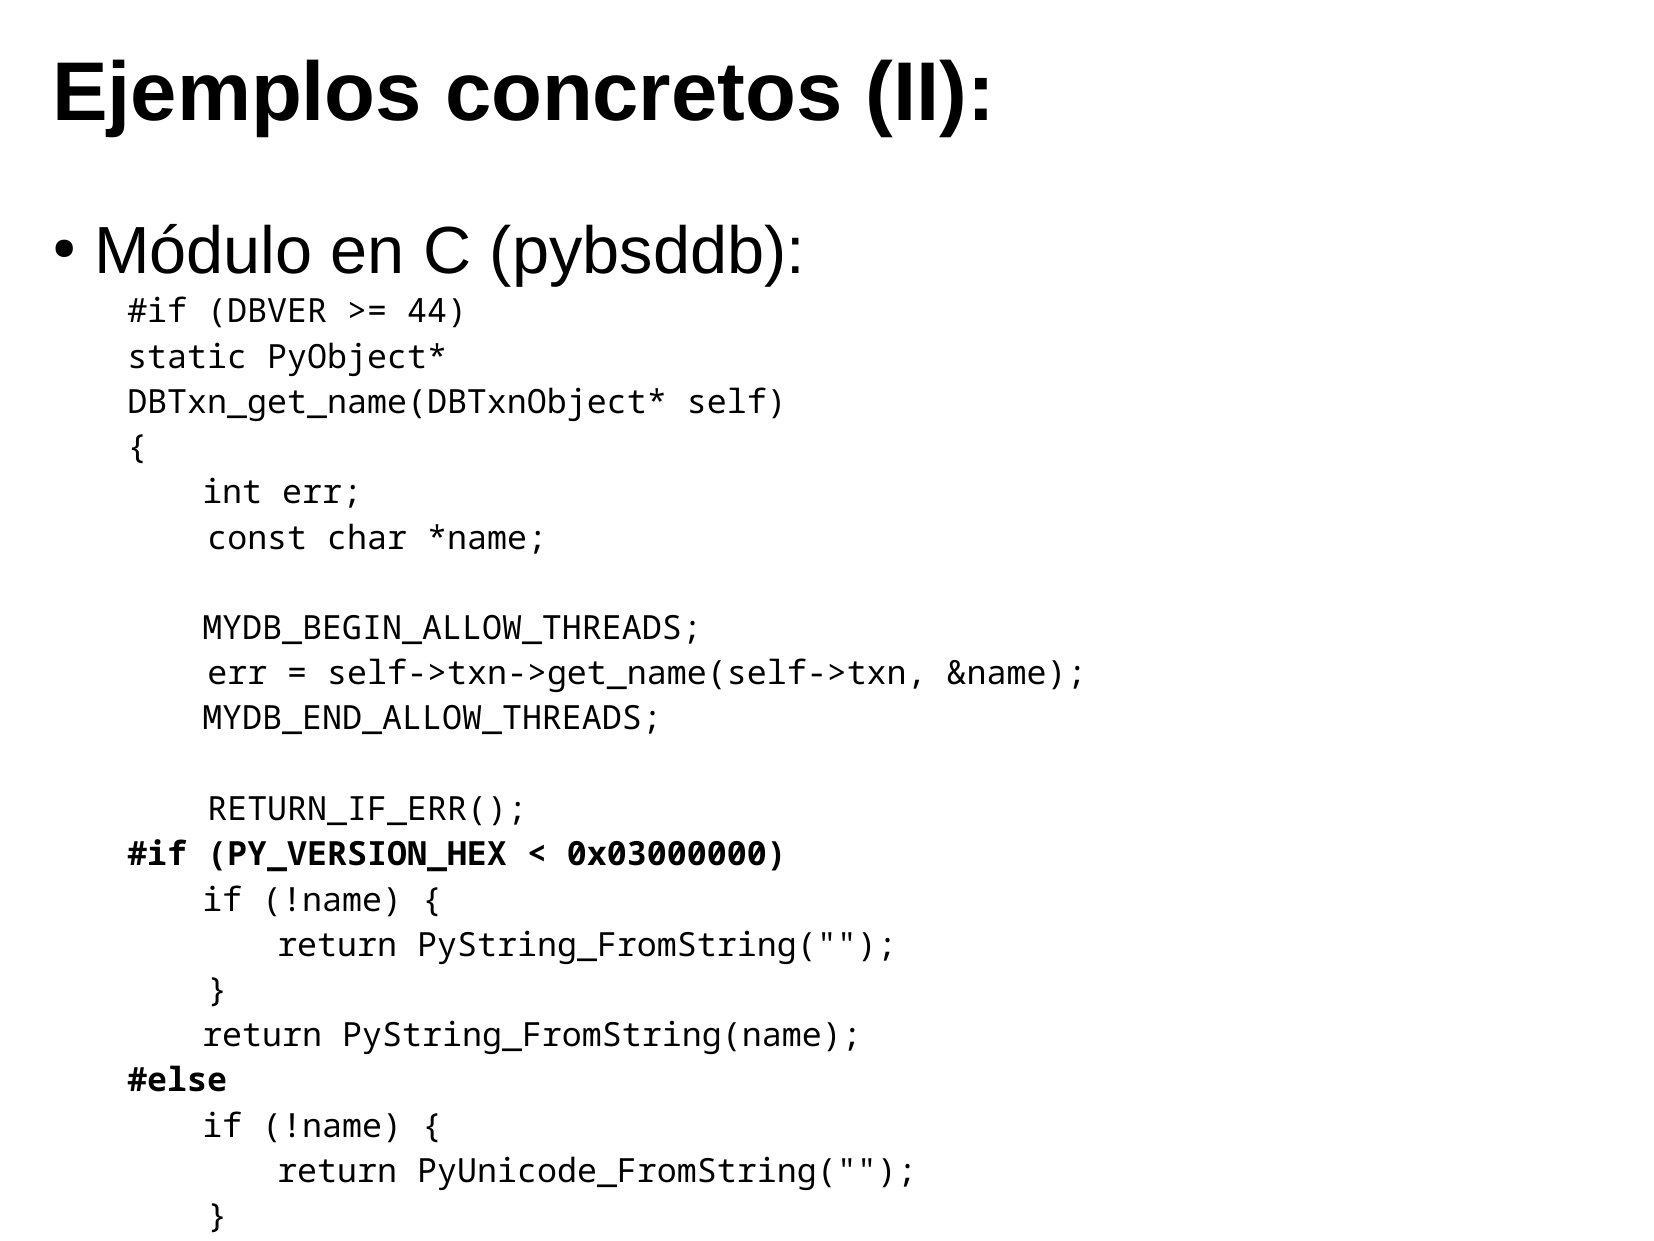

Ejemplos concretos (II):
 Módulo en C (pybsddb):
	#if (DBVER >= 44)
	static PyObject*
	DBTxn_get_name(DBTxnObject* self)
	{
 	int err;
	 const char *name;
 	MYDB_BEGIN_ALLOW_THREADS;
	 err = self->txn->get_name(self->txn, &name);
 	MYDB_END_ALLOW_THREADS;
	 RETURN_IF_ERR();
	#if (PY_VERSION_HEX < 0x03000000)
 	if (!name) {
 	return PyString_FromString("");
	 }
 	return PyString_FromString(name);
	#else
 	if (!name) {
 	return PyUnicode_FromString("");
	 }
 	return PyUnicode_FromString(name);
	#endif
	}
	#endif